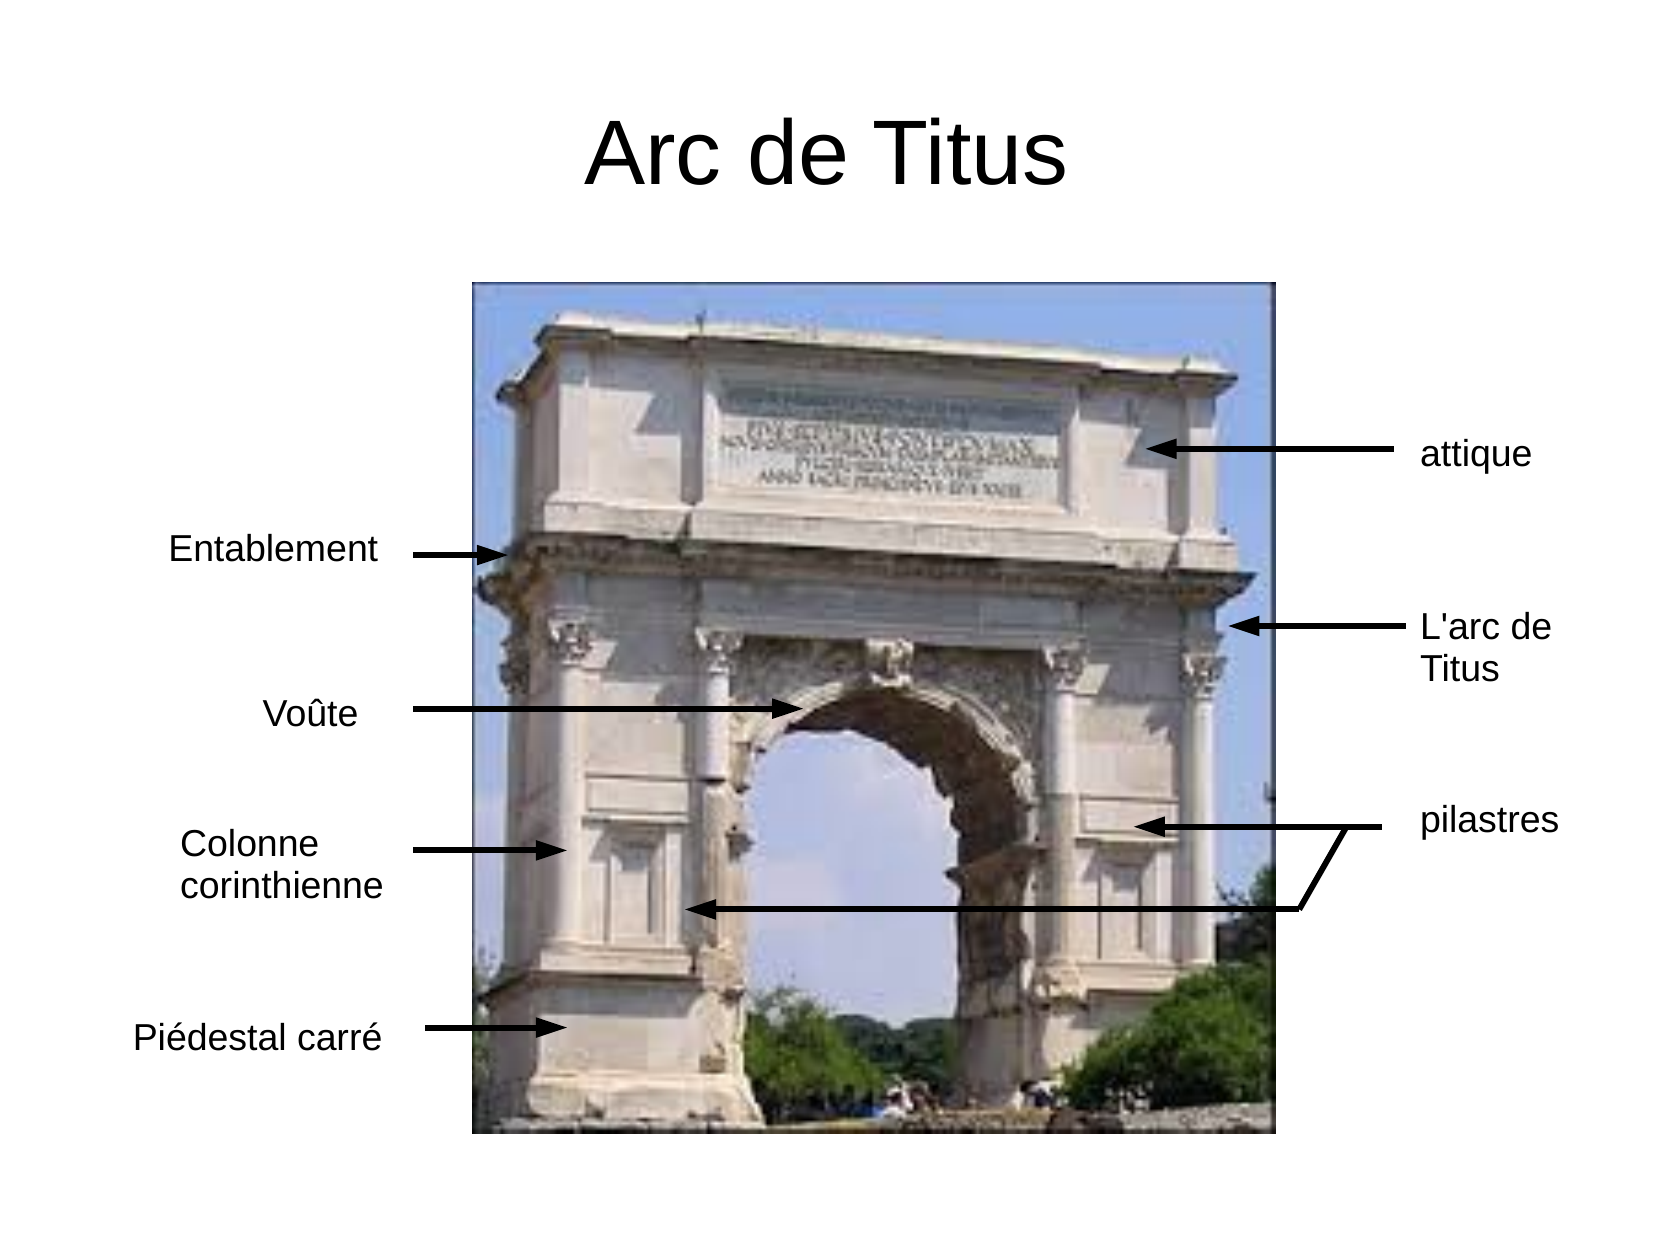

# Arc de Titus
m
attique
Entablement
L'arc de Titus
Voûte
pilastres
Colonne corinthienne
Piédestal carré